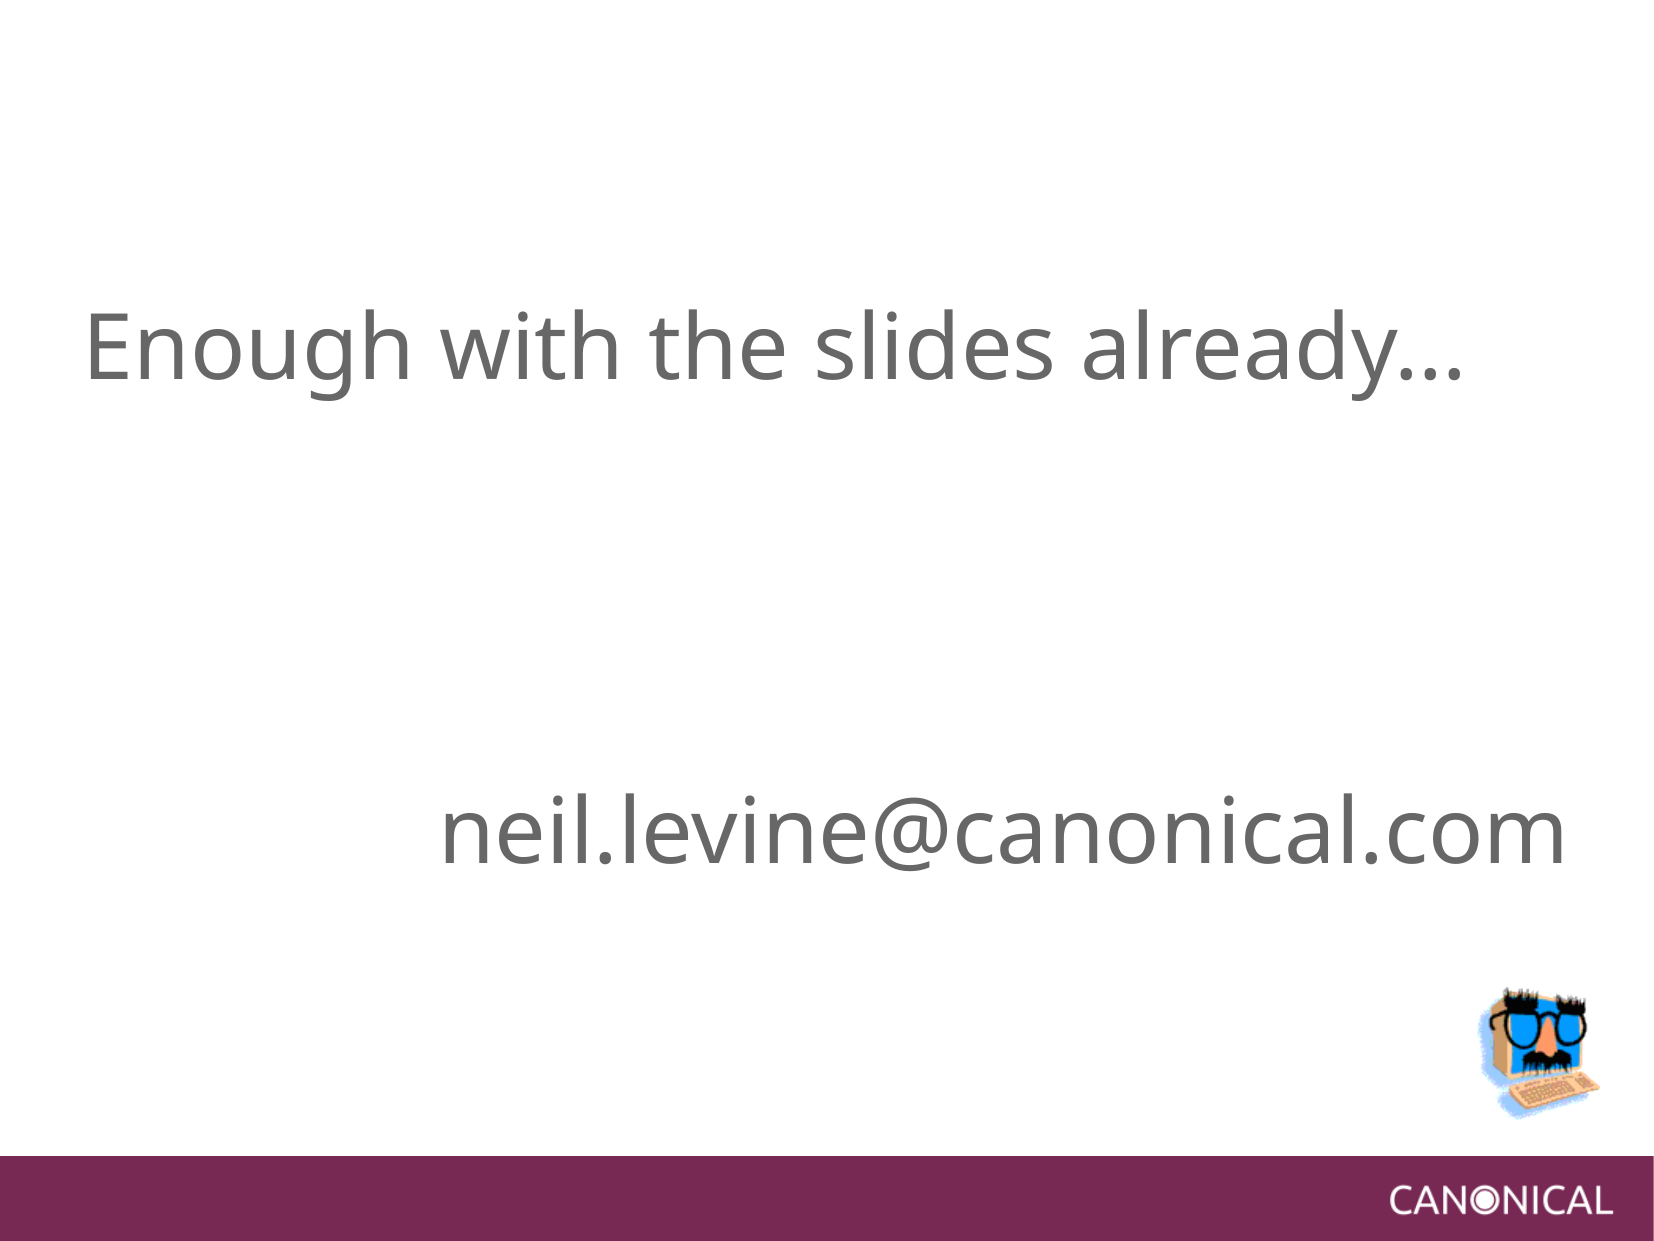

# Enough with the slides already...
neil.levine@canonical.com